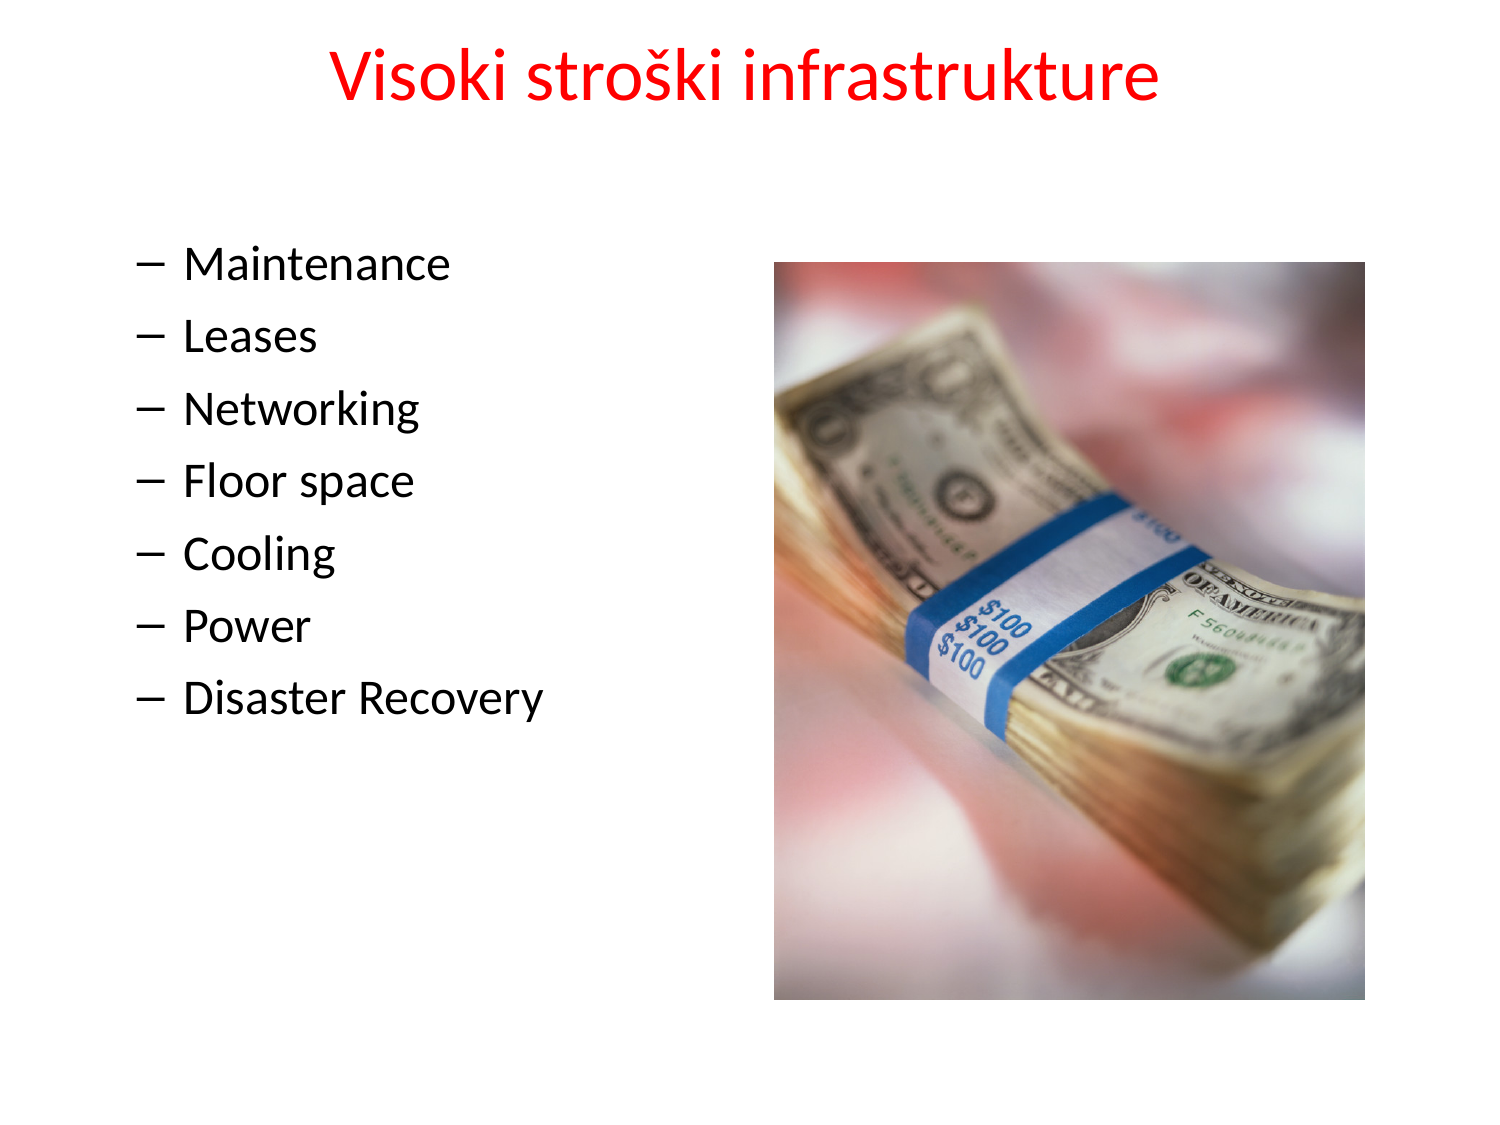

# Visoki stroški infrastrukture
Maintenance
Leases
Networking
Floor space
Cooling
Power
Disaster Recovery